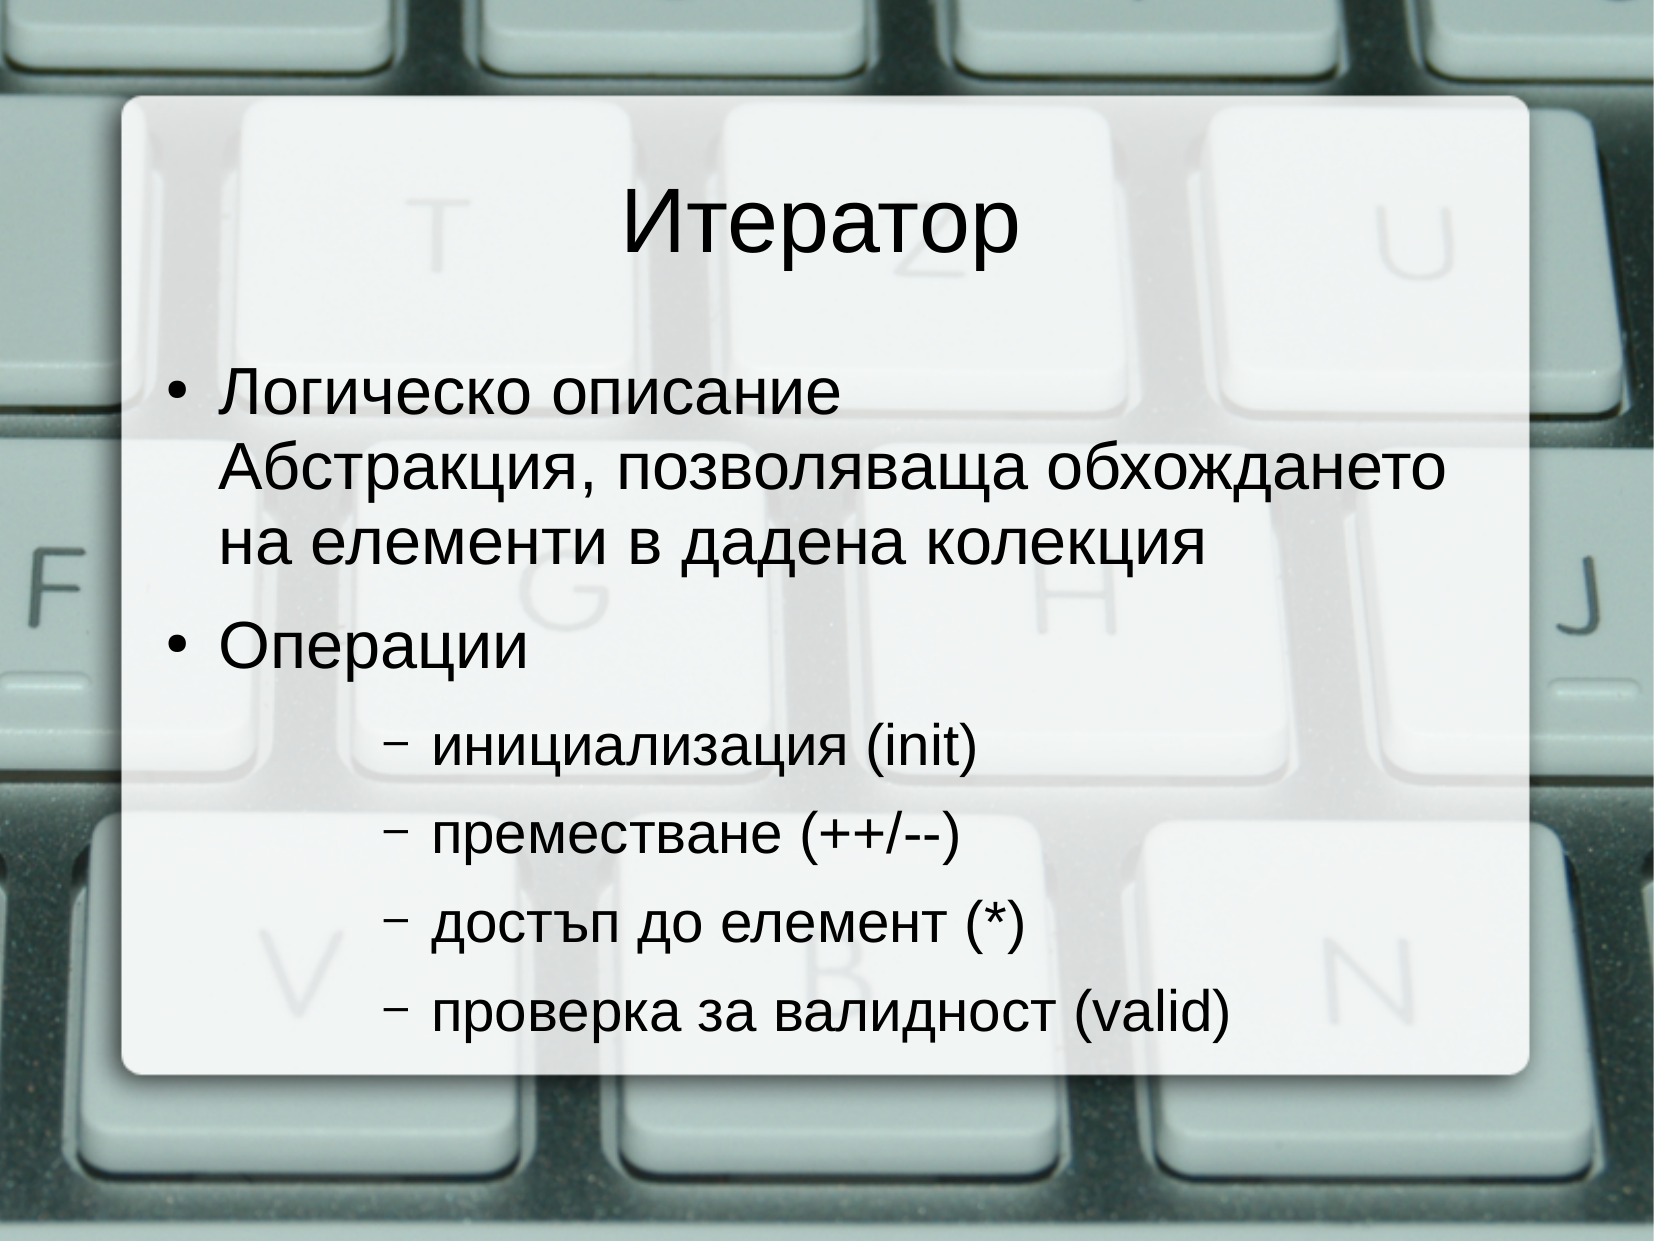

# Итератор
Логическо описание
Абстракция, позволяваща обхождането на елементи в дадена колекция
Операции
инициализация (init)
преместване (++/--)
достъп до елемент (*)
проверка за валидност (valid)